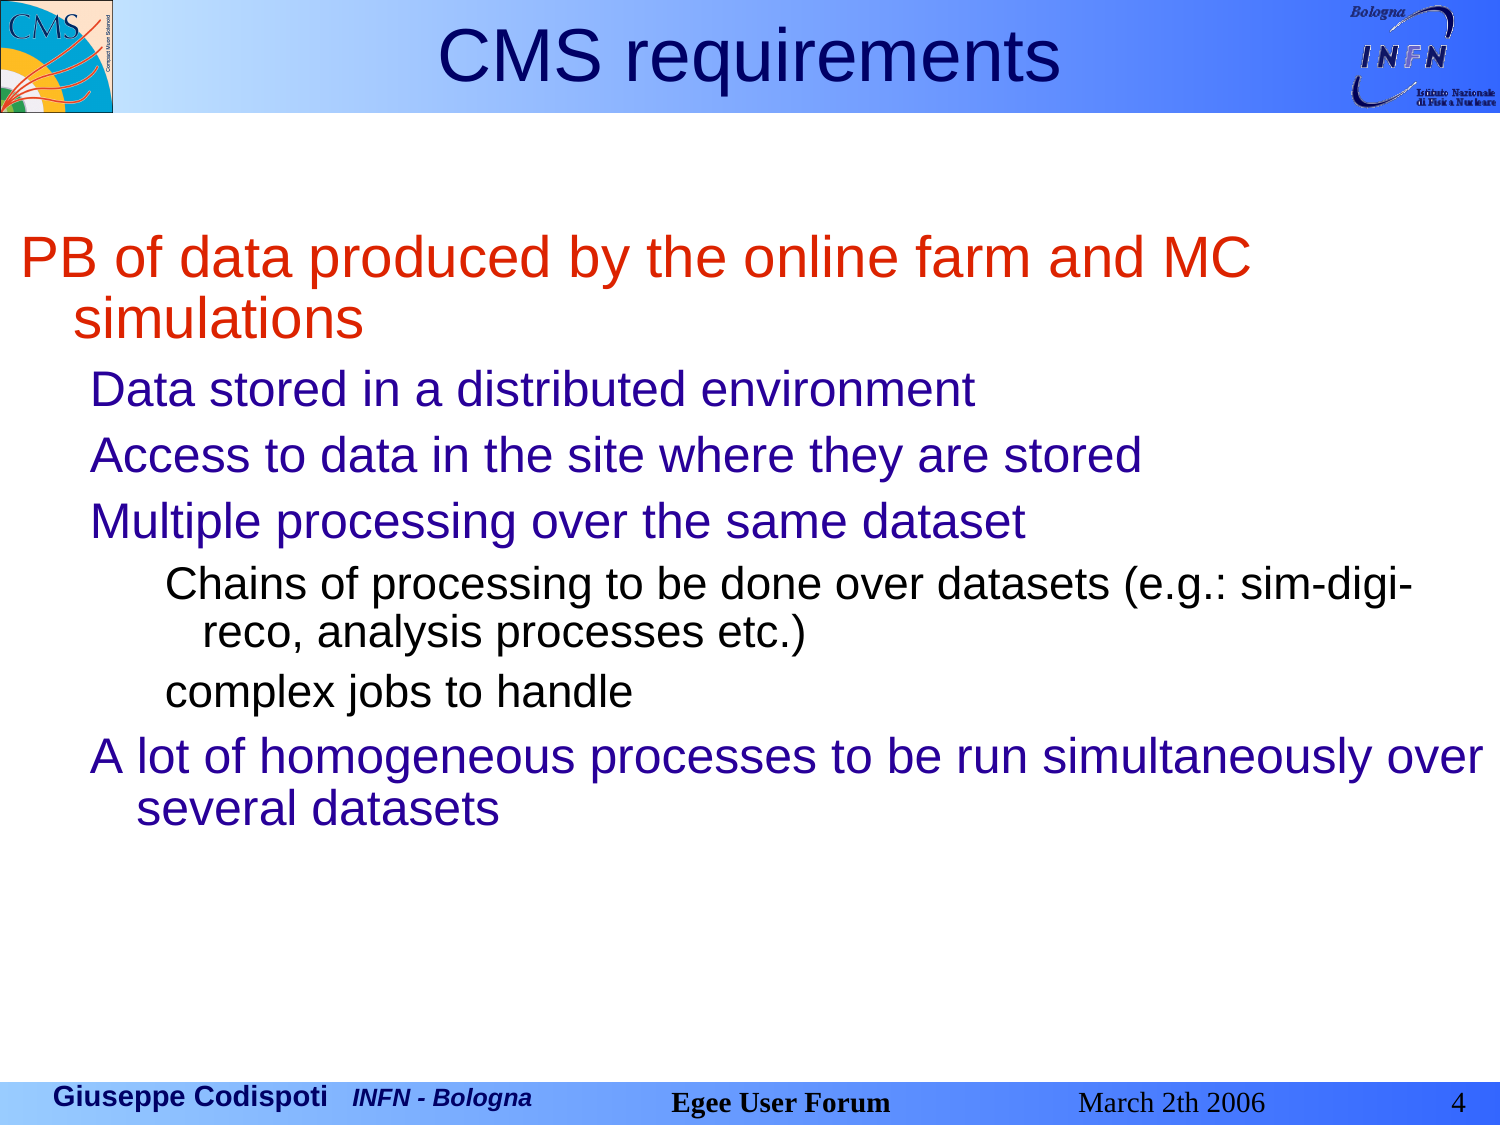

# CMS requirements
PB of data produced by the online farm and MC simulations
Data stored in a distributed environment
Access to data in the site where they are stored
Multiple processing over the same dataset
Chains of processing to be done over datasets (e.g.: sim-digi-reco, analysis processes etc.)
complex jobs to handle
A lot of homogeneous processes to be run simultaneously over several datasets
Egee User Forum
March 2th 2006
4